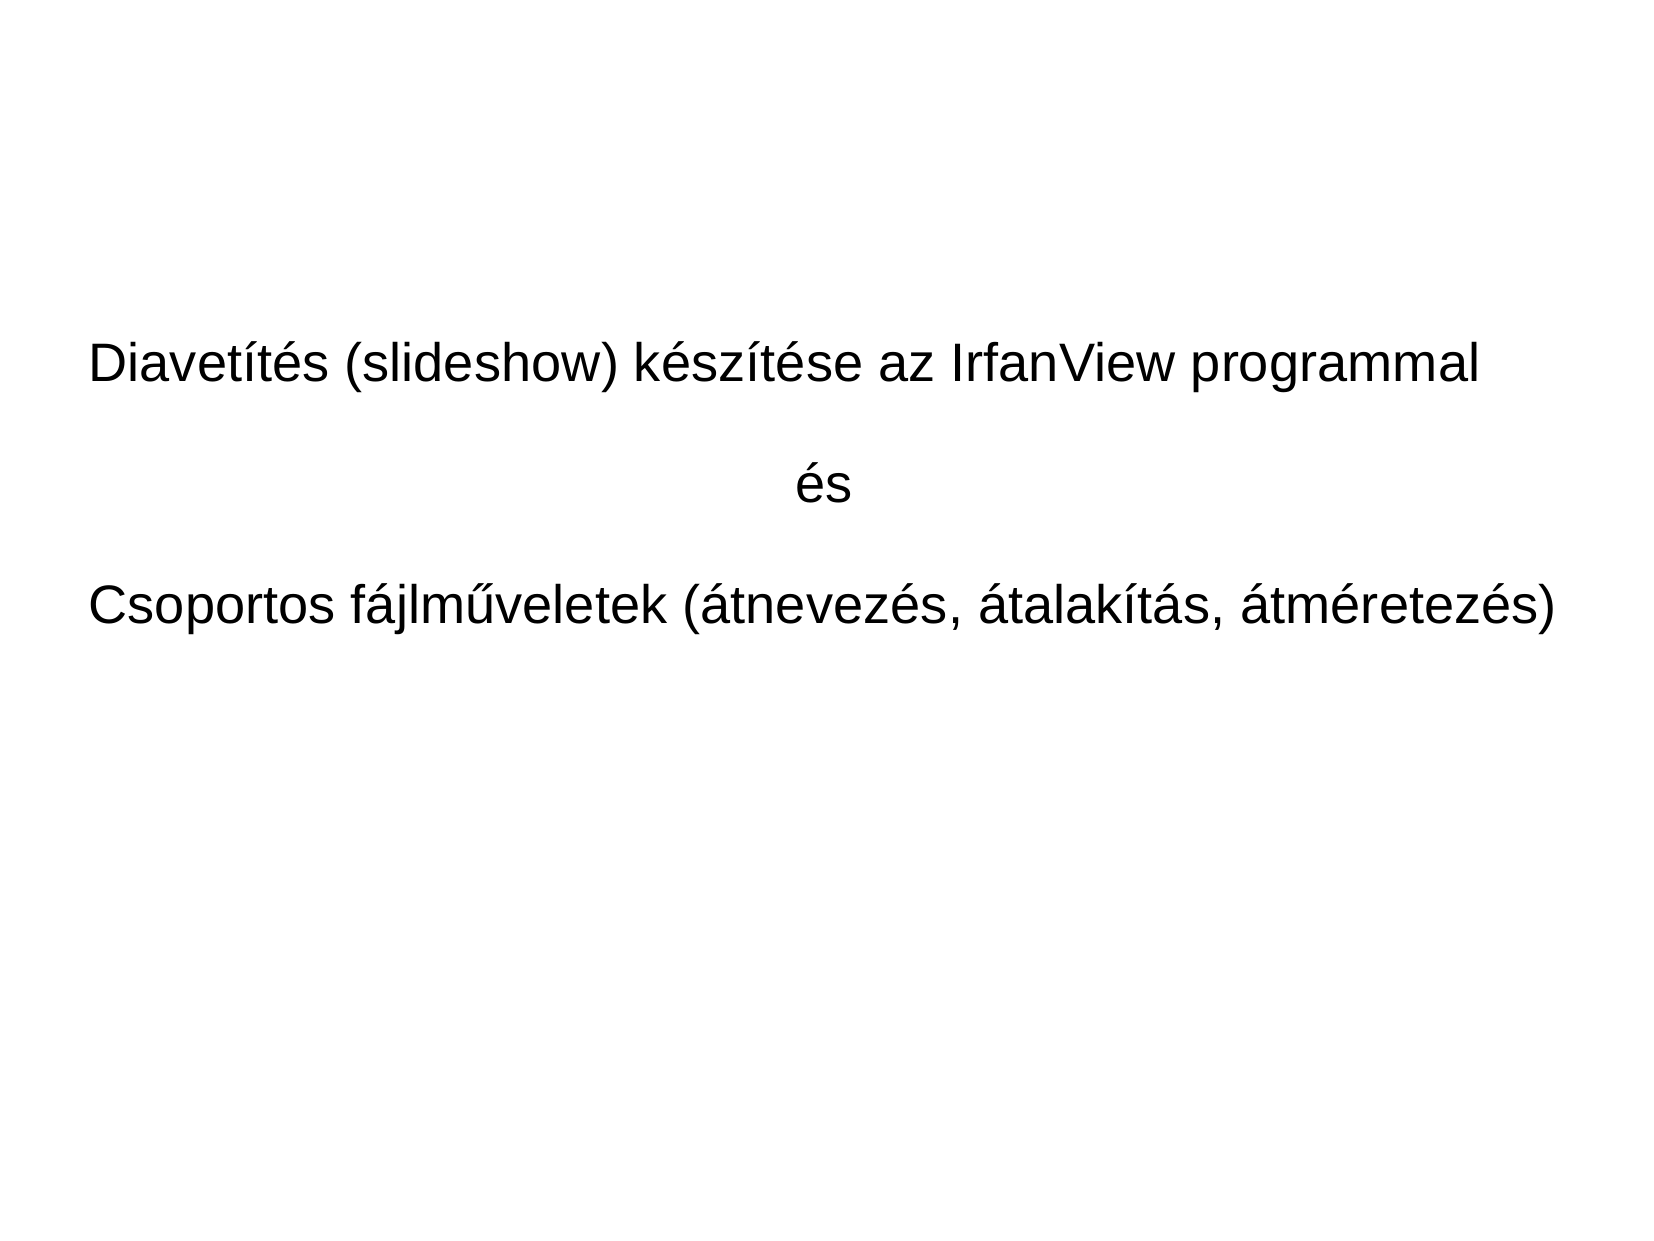

Diavetítés (slideshow) készítése az IrfanView programmal
és
Csoportos fájlműveletek (átnevezés, átalakítás, átméretezés)